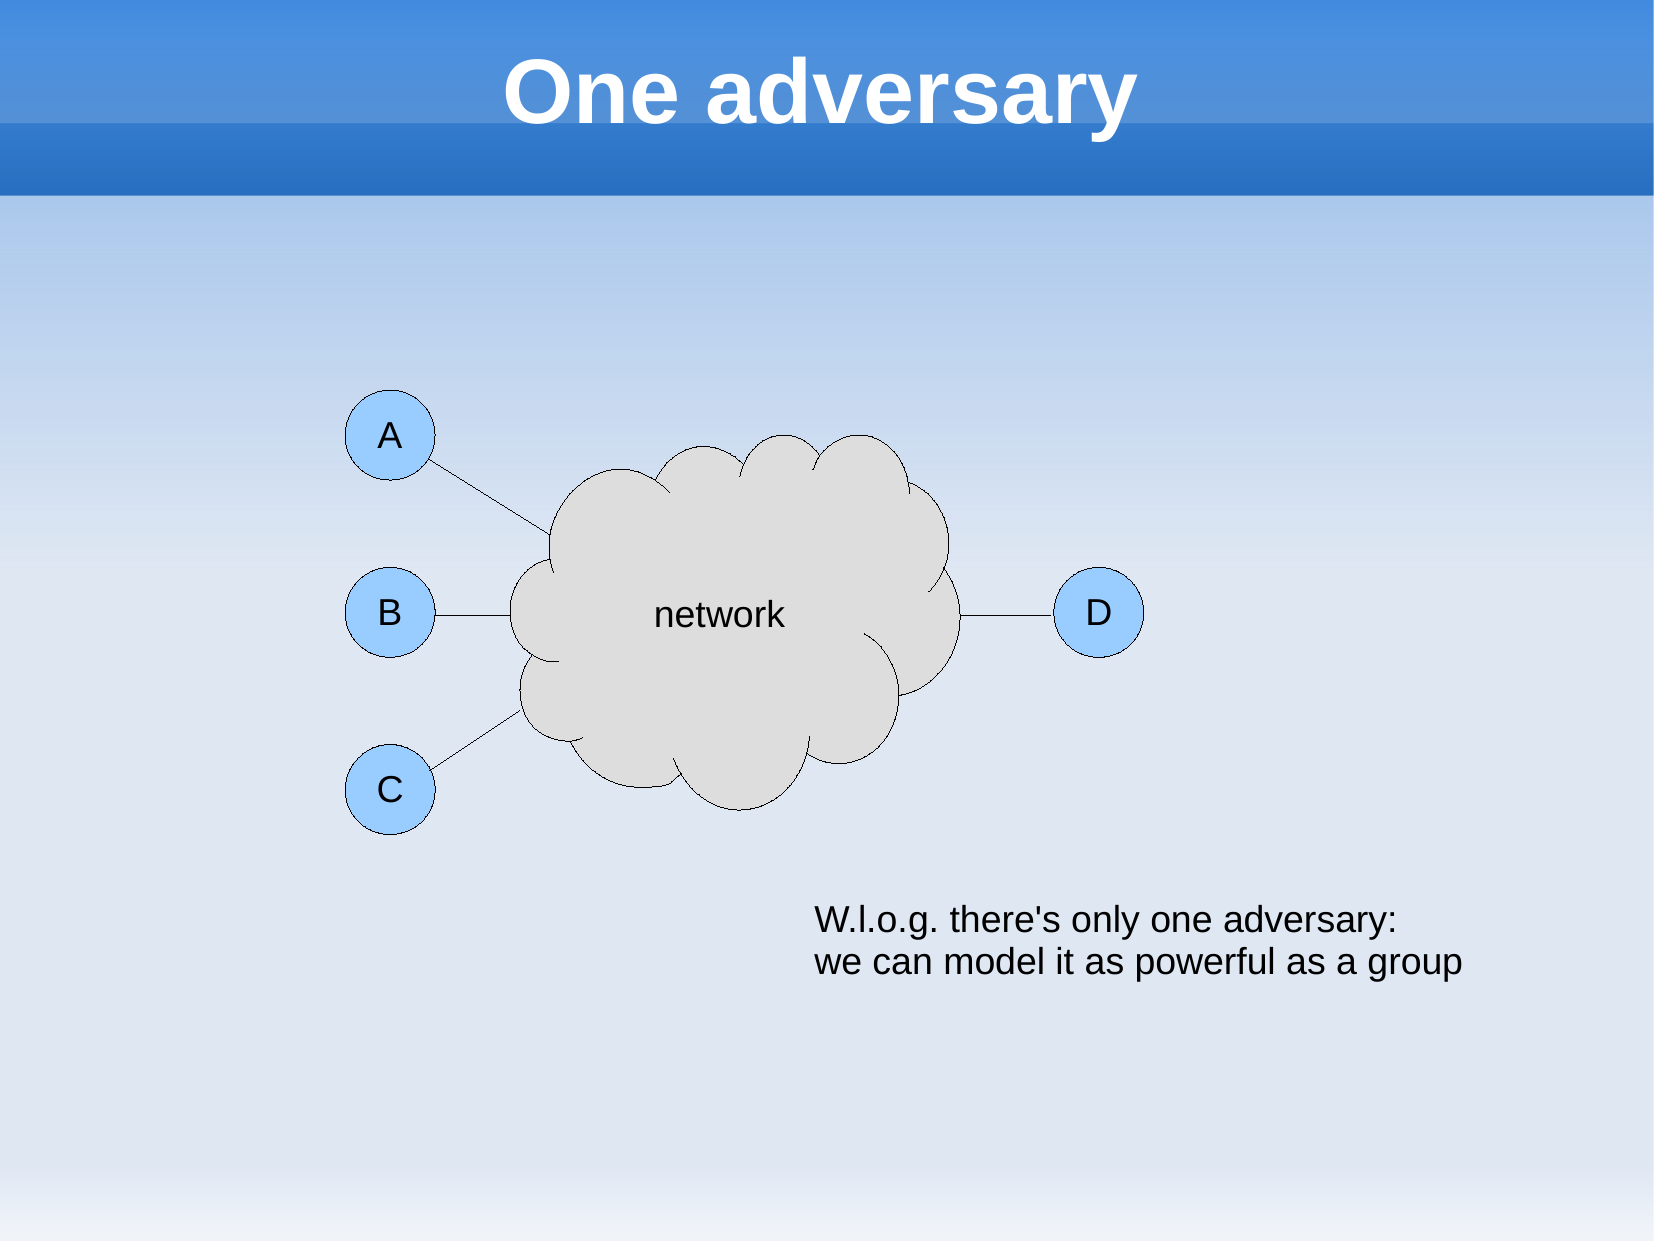

# One adversary
A
network
B
D
C
W.l.o.g. there's only one adversary:
we can model it as powerful as a group